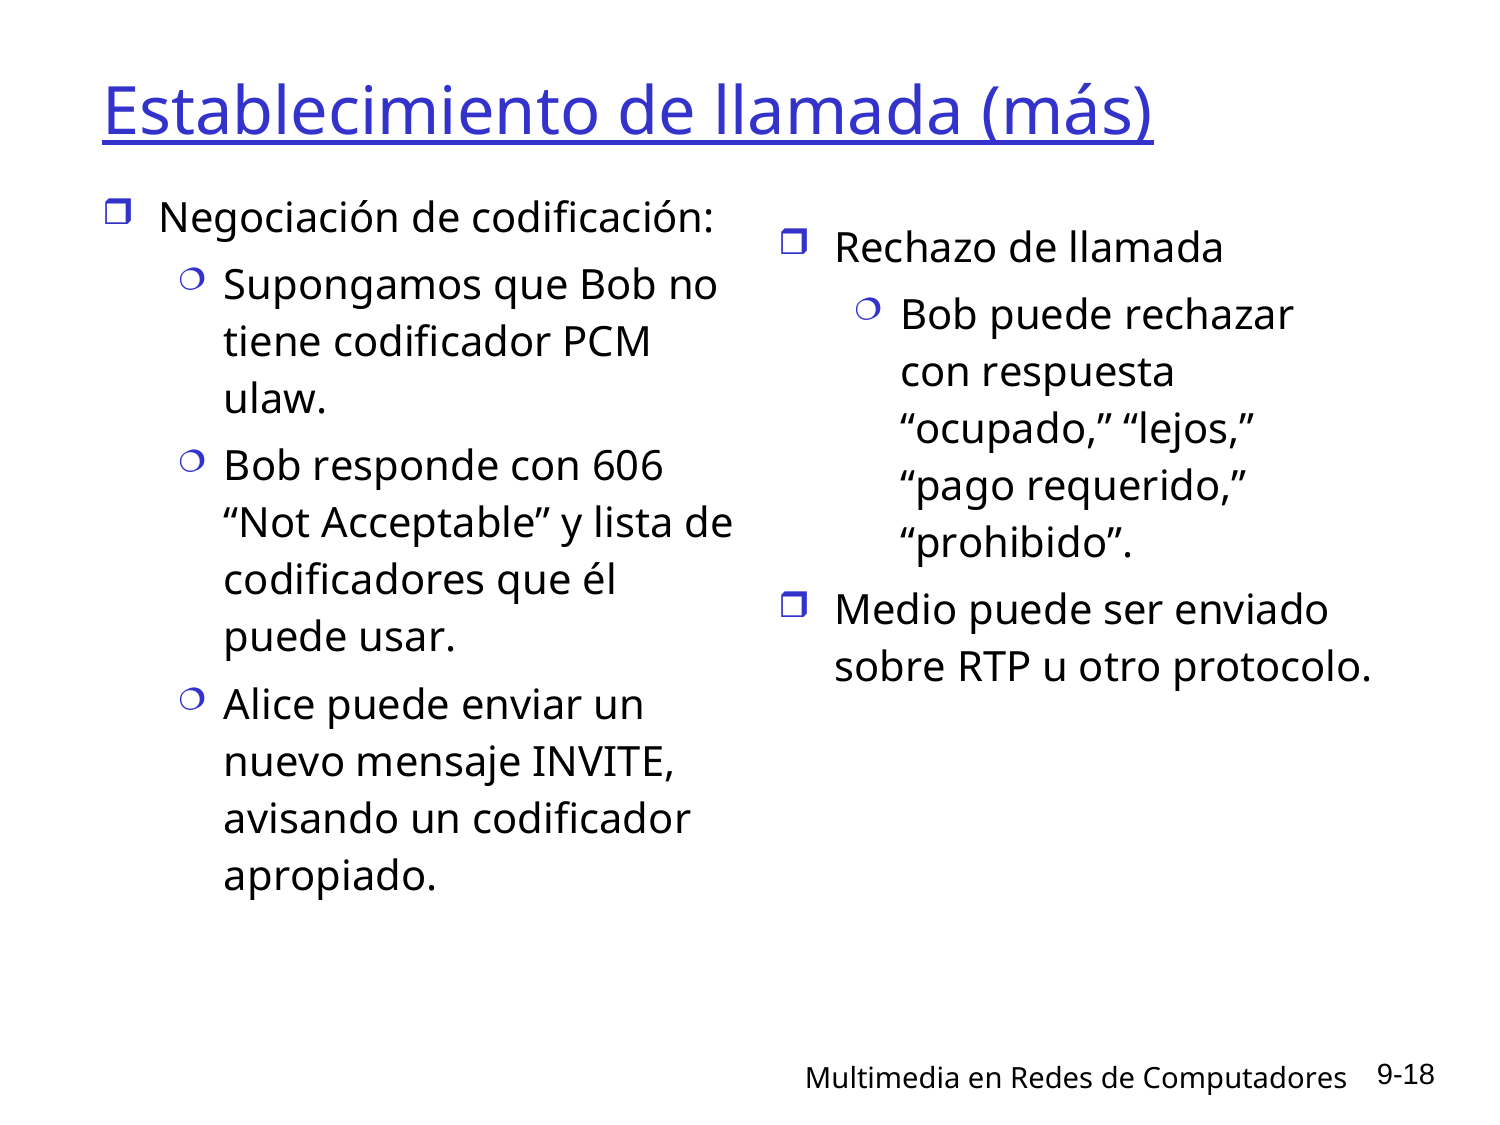

# Establecimiento de llamada (más)
Negociación de codificación:
Supongamos que Bob no tiene codificador PCM ulaw.
Bob responde con 606 “Not Acceptable” y lista de codificadores que él puede usar.
Alice puede enviar un nuevo mensaje INVITE, avisando un codificador apropiado.
Rechazo de llamada
Bob puede rechazar con respuesta “ocupado,” “lejos,” “pago requerido,” “prohibido”.
Medio puede ser enviado sobre RTP u otro protocolo.
18